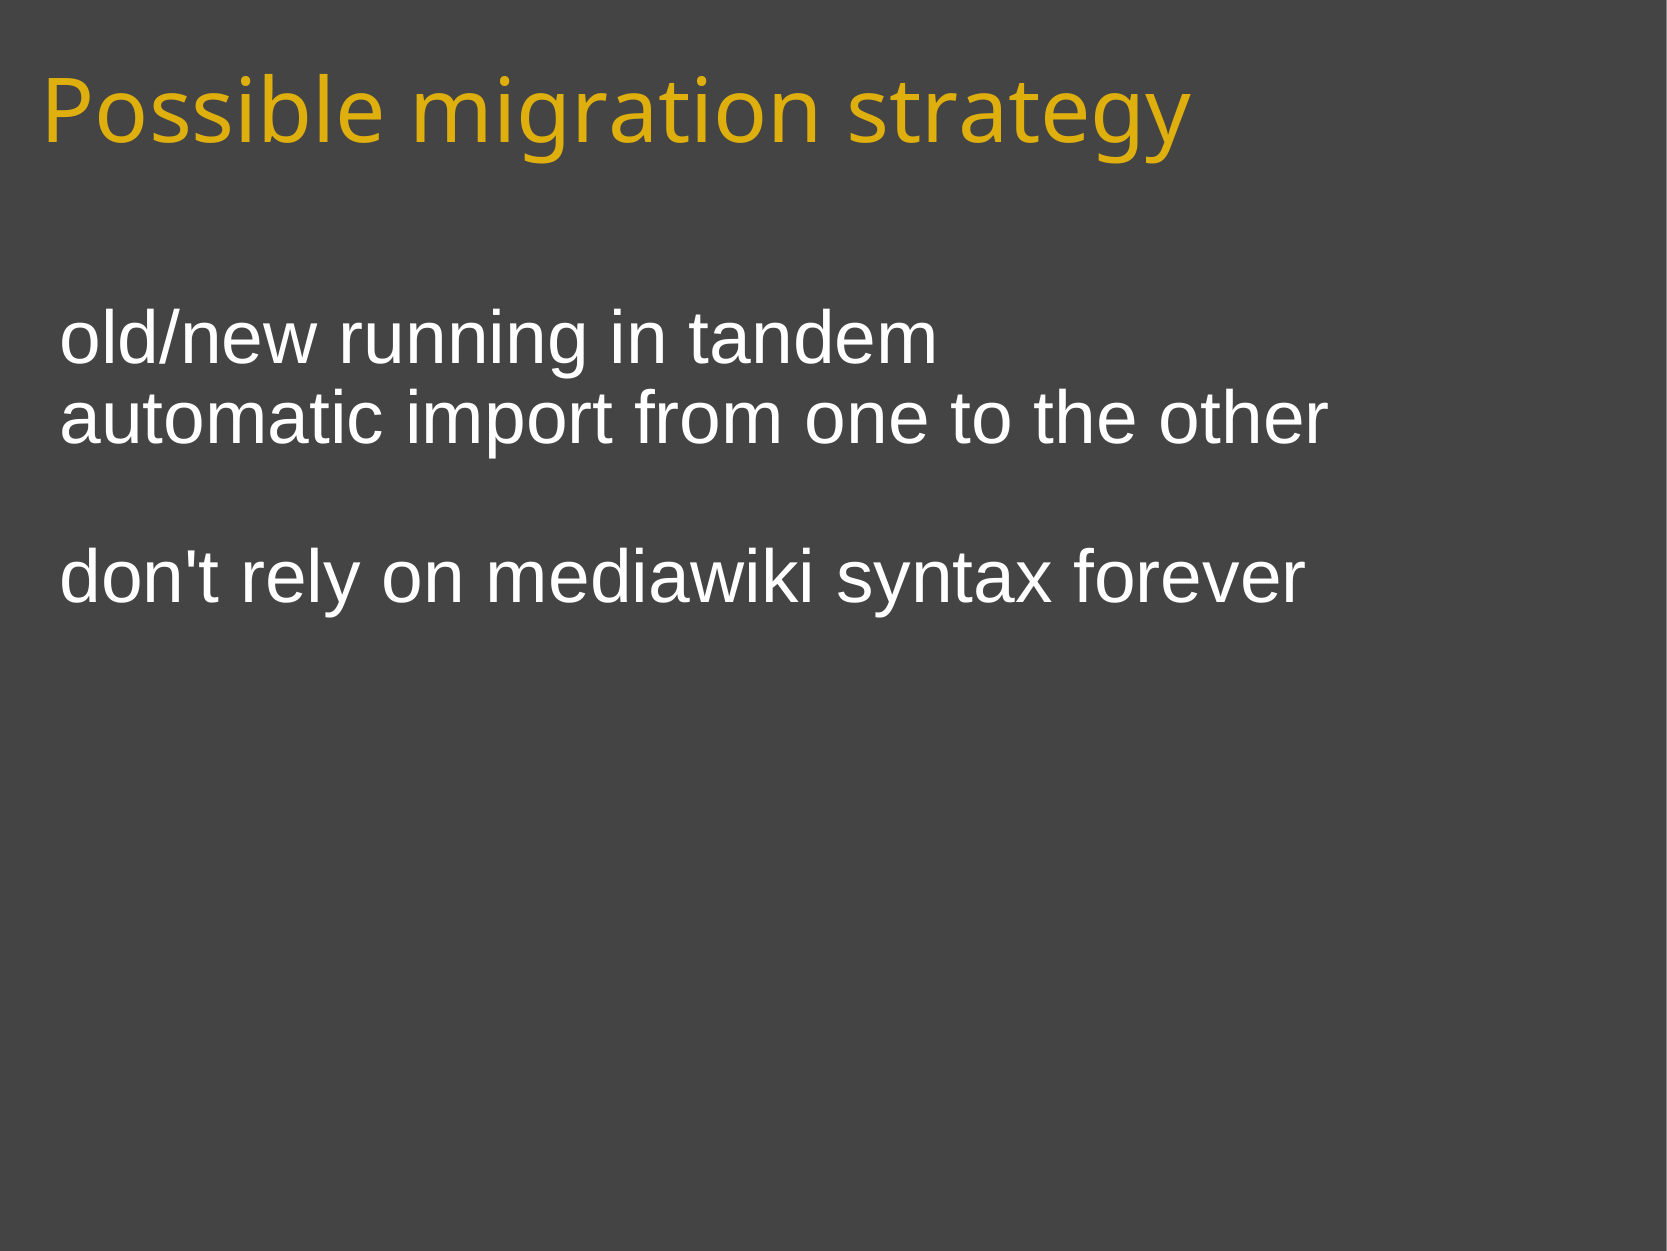

# Possible migration strategy
old/new running in tandem
automatic import from one to the other
don't rely on mediawiki syntax forever